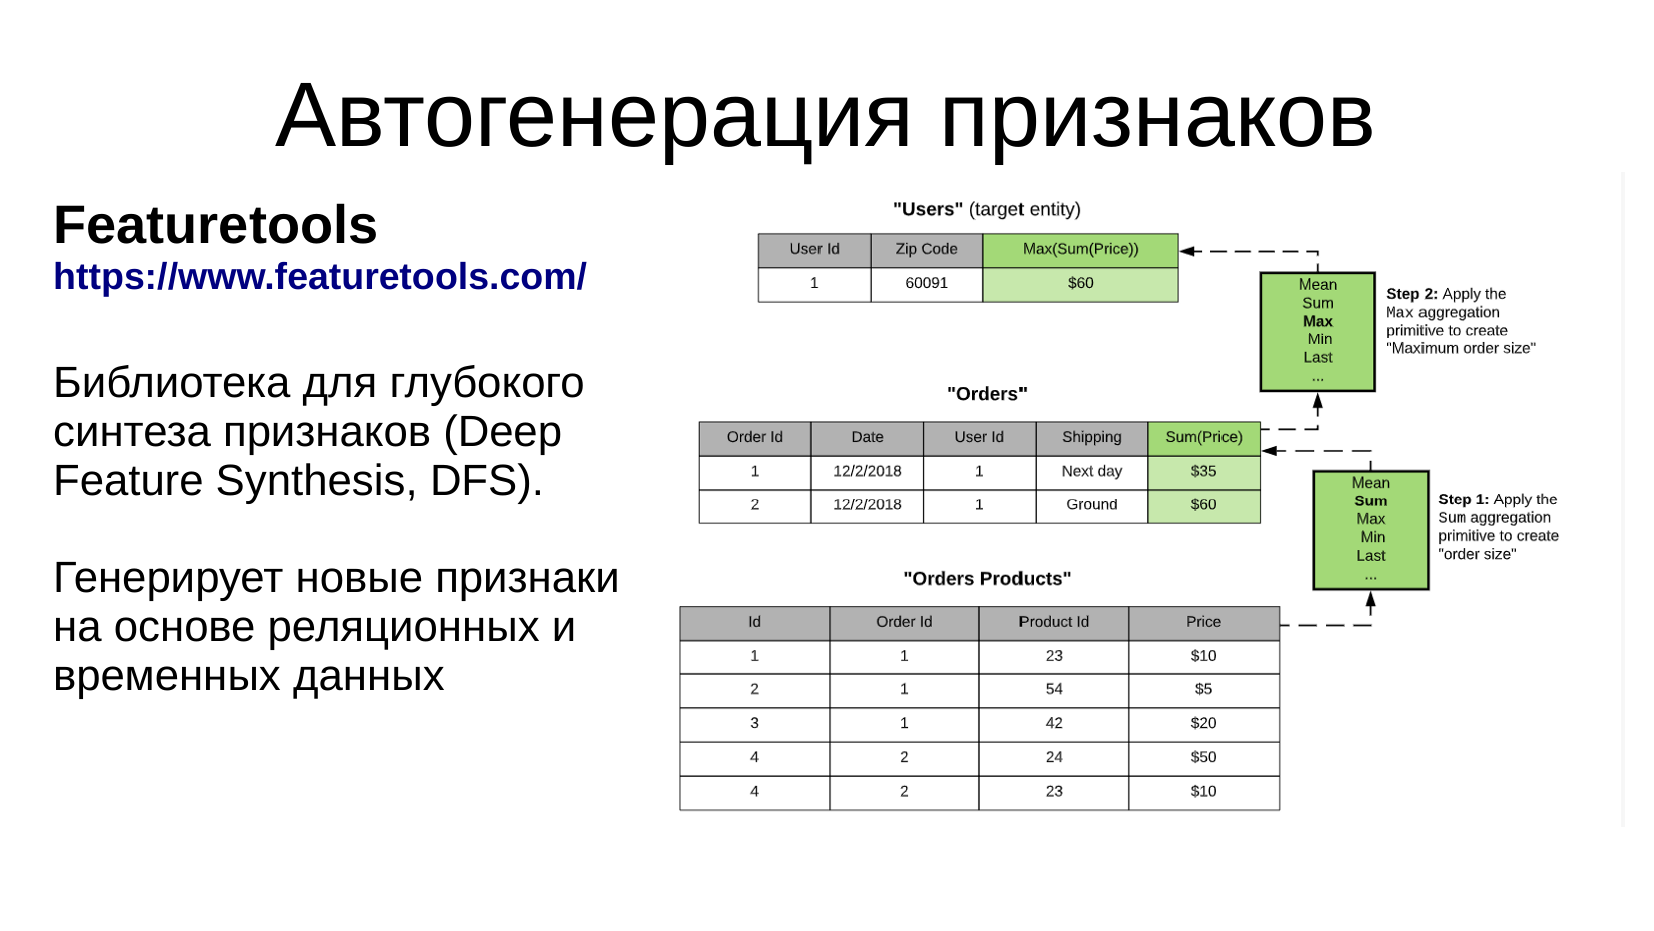

# Автогенерация признаков
Featuretools https://www.featuretools.com/
Библиотека для глубокого синтеза признаков (Deep Feature Synthesis, DFS).
Генерирует новые признаки на основе реляционных и временных данных